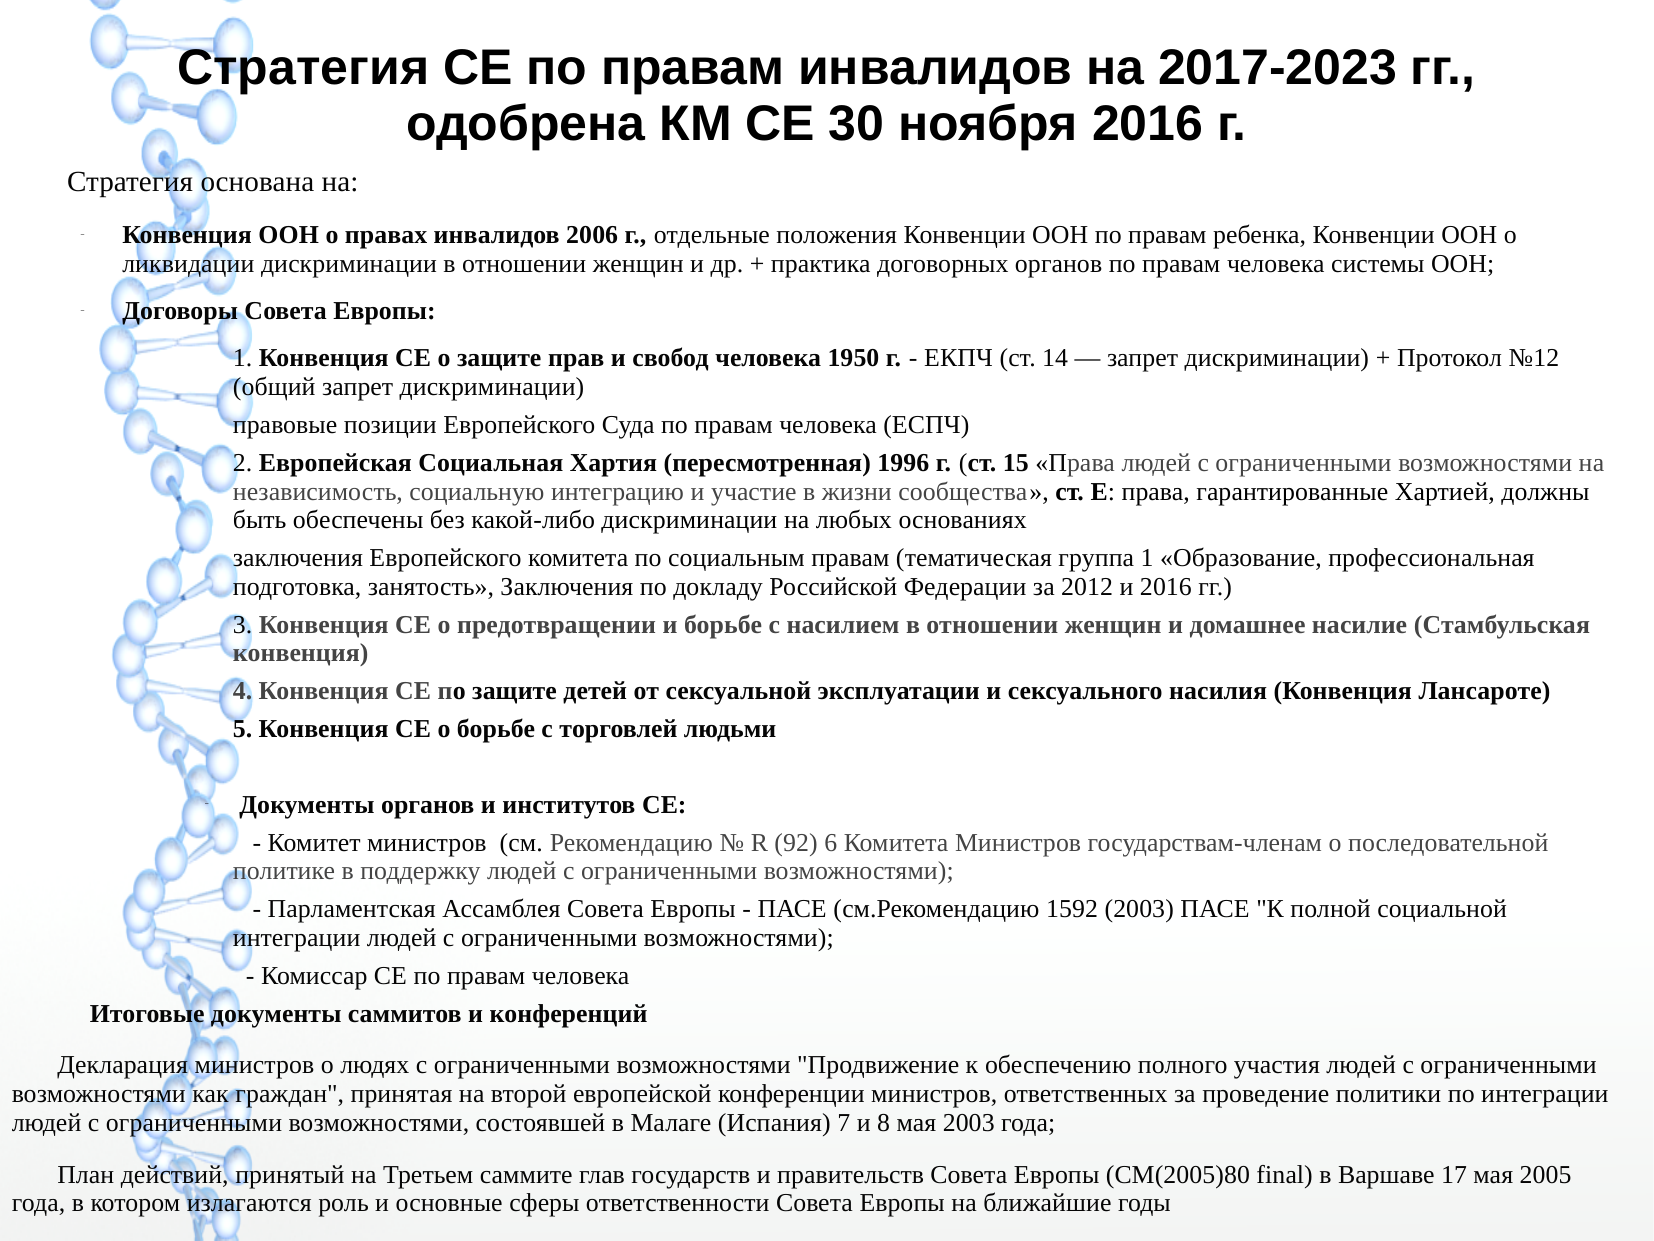

# Стратегия СЕ по правам инвалидов на 2017-2023 гг., одобрена КМ СЕ 30 ноября 2016 г.
Стратегия основана на:
Конвенция ООН о правах инвалидов 2006 г., отдельные положения Конвенции ООН по правам ребенка, Конвенции ООН о ликвидации дискриминации в отношении женщин и др. + практика договорных органов по правам человека системы ООН;
Договоры Совета Европы:
1. Конвенция СЕ о защите прав и свобод человека 1950 г. - ЕКПЧ (ст. 14 — запрет дискриминации) + Протокол №12 (общий запрет дискриминации)
правовые позиции Европейского Суда по правам человека (ЕСПЧ)
2. Европейская Социальная Хартия (пересмотренная) 1996 г. (ст. 15 «Права людей с ограниченными возможностями на независимость, социальную интеграцию и участие в жизни сообщества», ст. Е: права, гарантированные Хартией, должны быть обеспечены без какой-либо дискриминации на любых основаниях
заключения Европейского комитета по социальным правам (тематическая группа 1 «Образование, профессиональная подготовка, занятость», Заключения по докладу Российской Федерации за 2012 и 2016 гг.)
3. Конвенция СЕ о предотвращении и борьбе с насилием в отношении женщин и домашнее насилие (Стамбульская конвенция)
4. Конвенция СЕ по защите детей от сексуальной эксплуатации и сексуального насилия (Конвенция Лансароте)
5. Конвенция СЕ о борьбе с торговлей людьми
 Документы органов и институтов СЕ:
 - Комитет министров (см. Рекомендацию № R (92) 6 Комитета Министров государствам-членам о последовательной политике в поддержку людей с ограниченными возможностями);
 - Парламентская Ассамблея Совета Европы - ПАСЕ (см.Рекомендацию 1592 (2003) ПАСЕ "К полной социальной интеграции людей с ограниченными возможностями);
 - Комиссар СЕ по правам человека
 Итоговые документы саммитов и конференций
 Декларация министров о людях с ограниченными возможностями "Продвижение к обеспечению полного участия людей с ограниченными возможностями как граждан", принятая на второй европейской конференции министров, ответственных за проведение политики по интеграции людей с ограниченными возможностями, состоявшей в Малаге (Испания) 7 и 8 мая 2003 года;
 План действий, принятый на Третьем саммите глав государств и правительств Совета Европы (CM(2005)80 final) в Варшаве 17 мая 2005 года, в котором излагаются роль и основные сферы ответственности Совета Европы на ближайшие годы